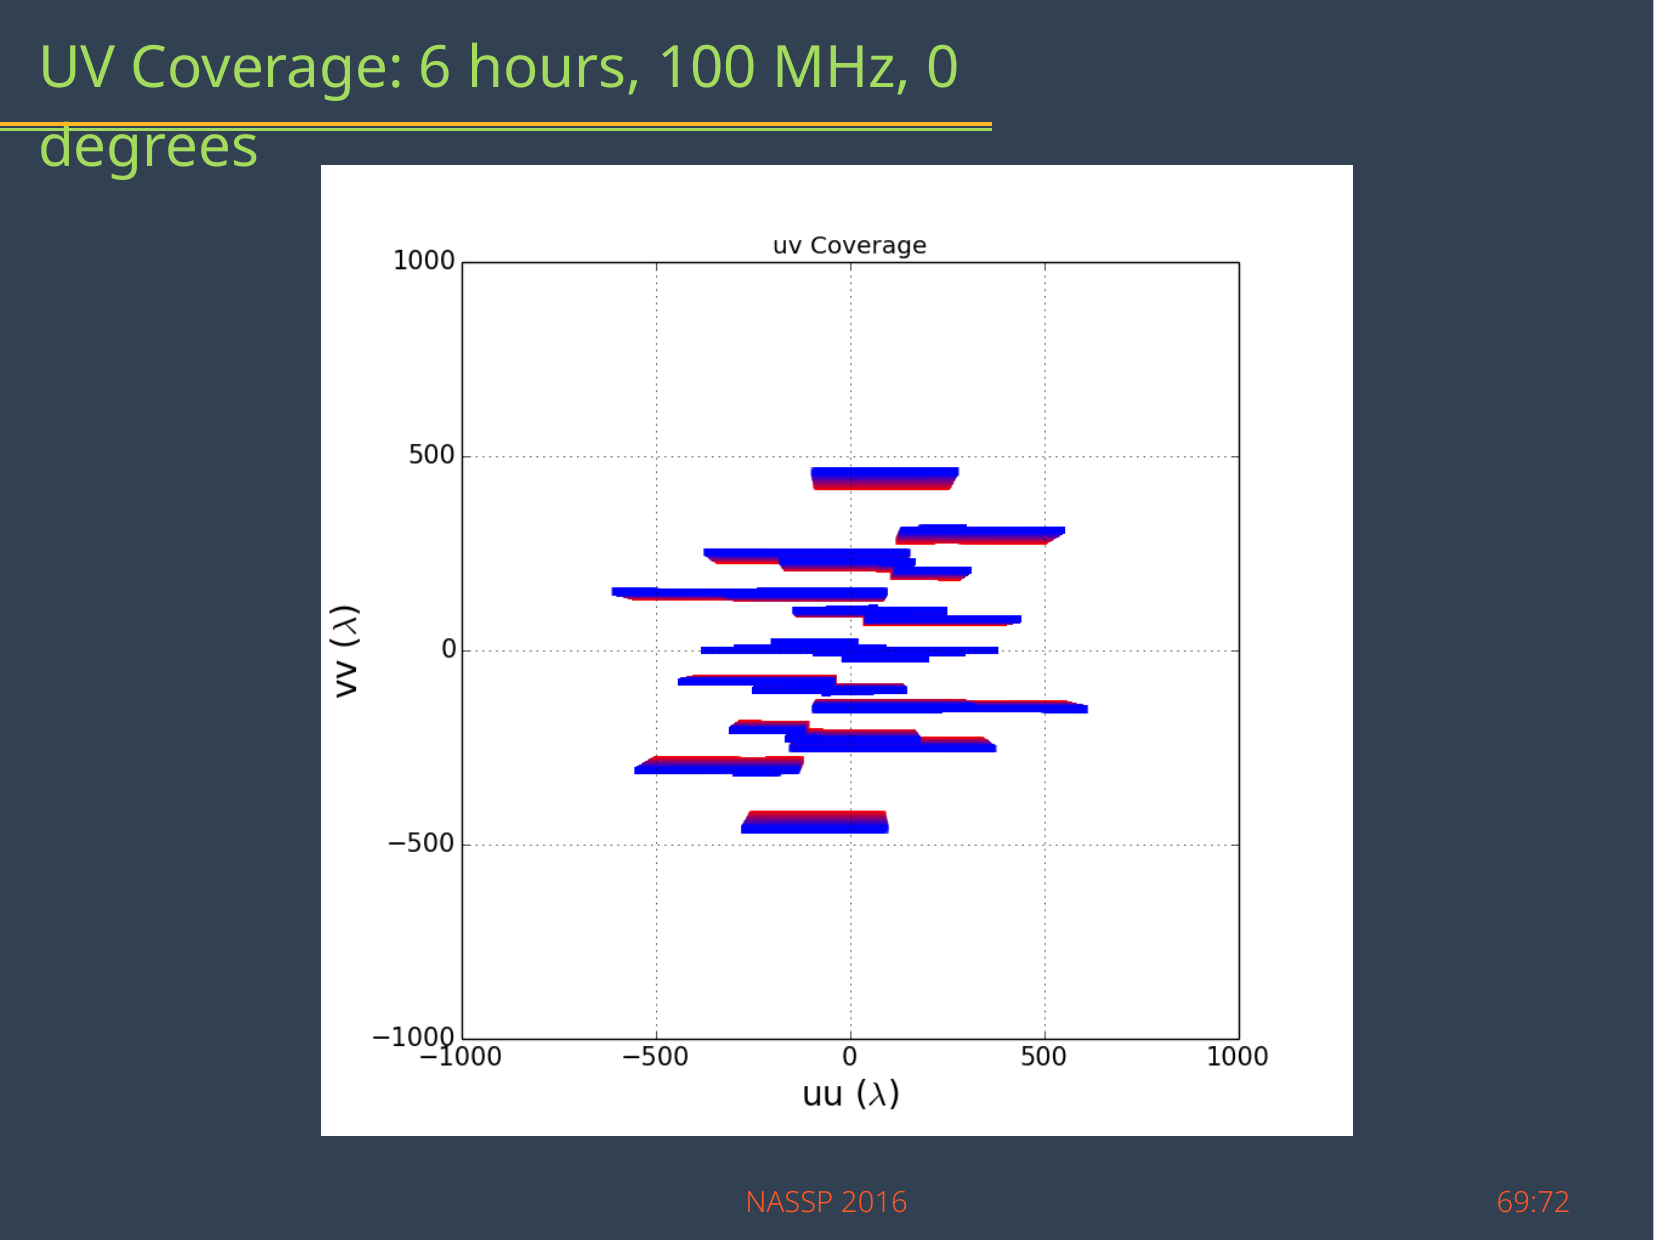

UV Coverage: 6 hours, 100 MHz, 0 degrees
NASSP 2016
69